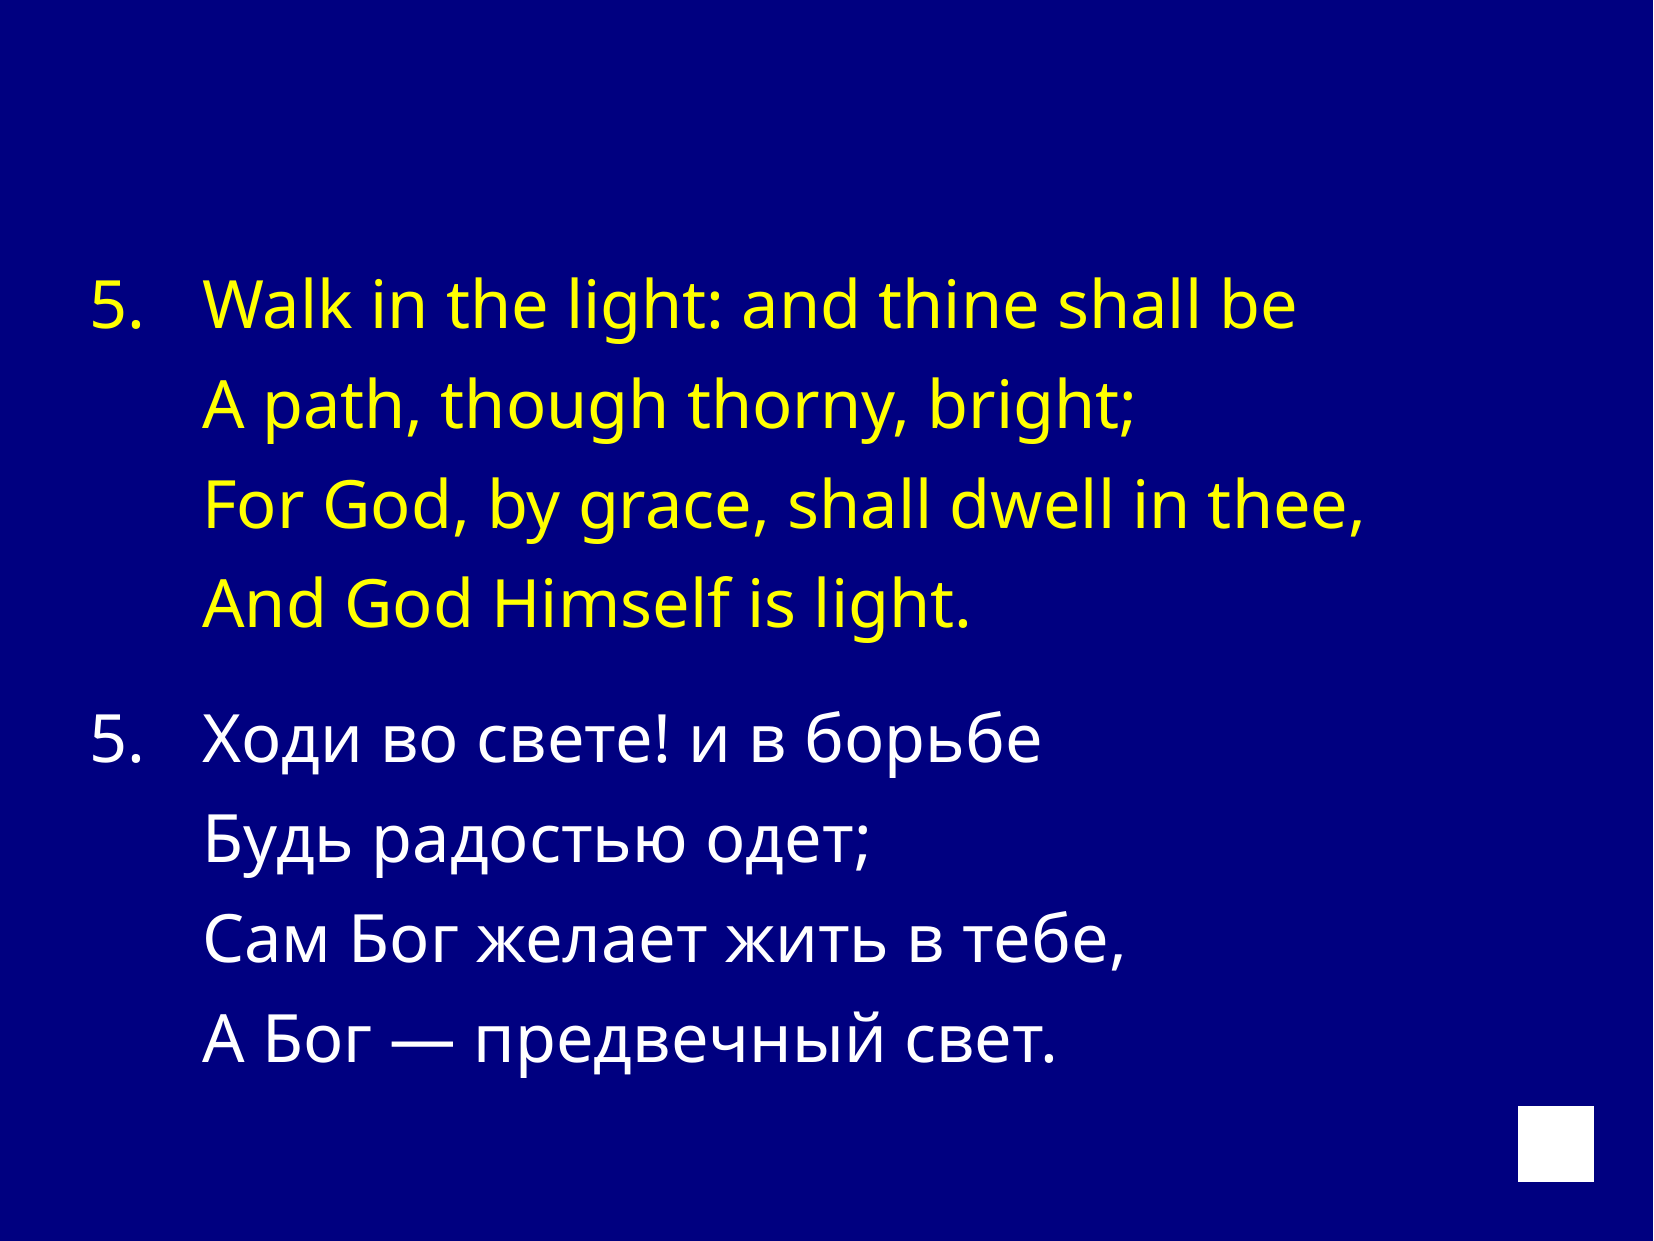

5.	Walk in the light: and thine shall be
	A path, though thorny, bright;
	For God, by grace, shall dwell in thee,
	And God Himself is light.
5.	Ходи во свете! и в борьбе
	Будь радостью одет;
	Сам Бог желает жить в тебе,
	А Бог — предвечный свет.